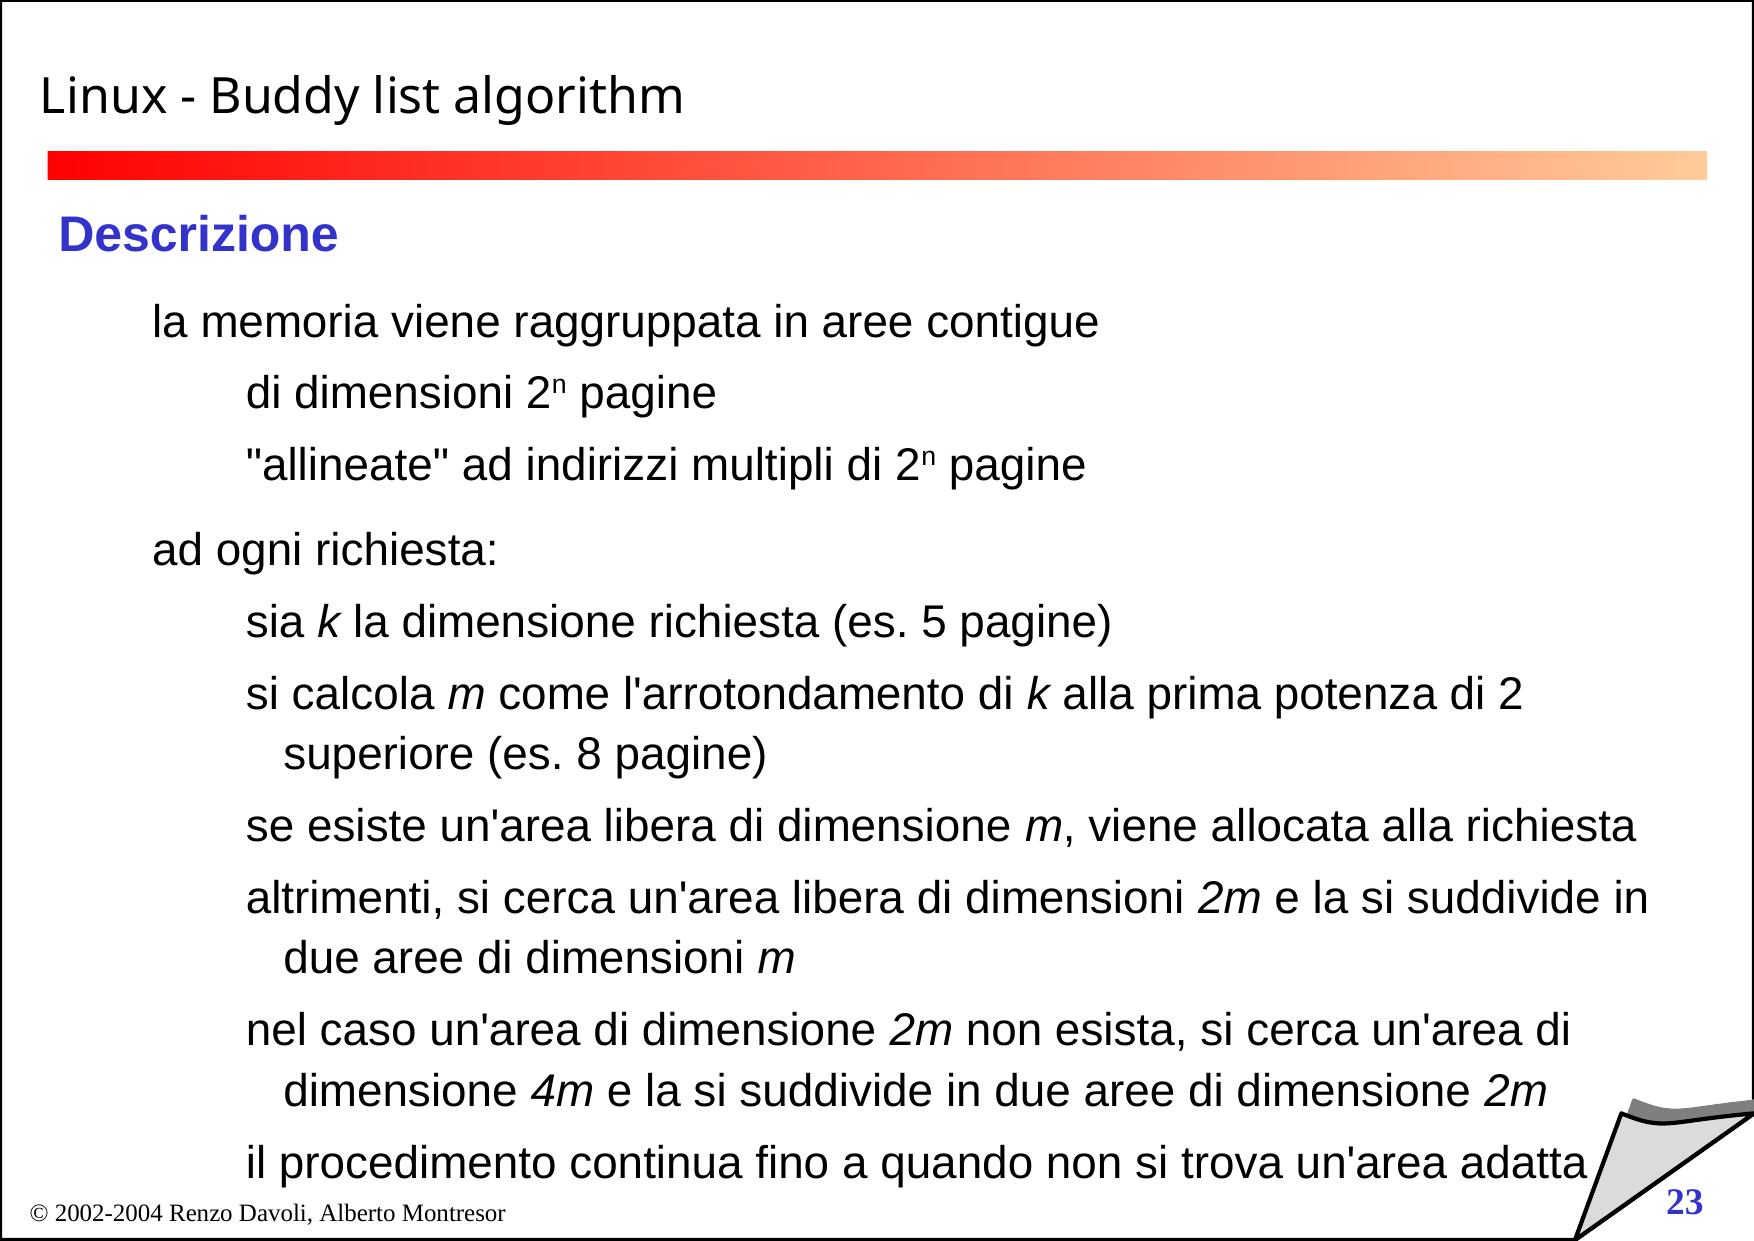

# Linux - Buddy list algorithm
Descrizione
la memoria viene raggruppata in aree contigue
di dimensioni 2n pagine
"allineate" ad indirizzi multipli di 2n pagine
ad ogni richiesta:
sia k la dimensione richiesta (es. 5 pagine)
si calcola m come l'arrotondamento di k alla prima potenza di 2 superiore (es. 8 pagine)
se esiste un'area libera di dimensione m, viene allocata alla richiesta
altrimenti, si cerca un'area libera di dimensioni 2m e la si suddivide in due aree di dimensioni m
nel caso un'area di dimensione 2m non esista, si cerca un'area di dimensione 4m e la si suddivide in due aree di dimensione 2m
il procedimento continua fino a quando non si trova un'area adatta